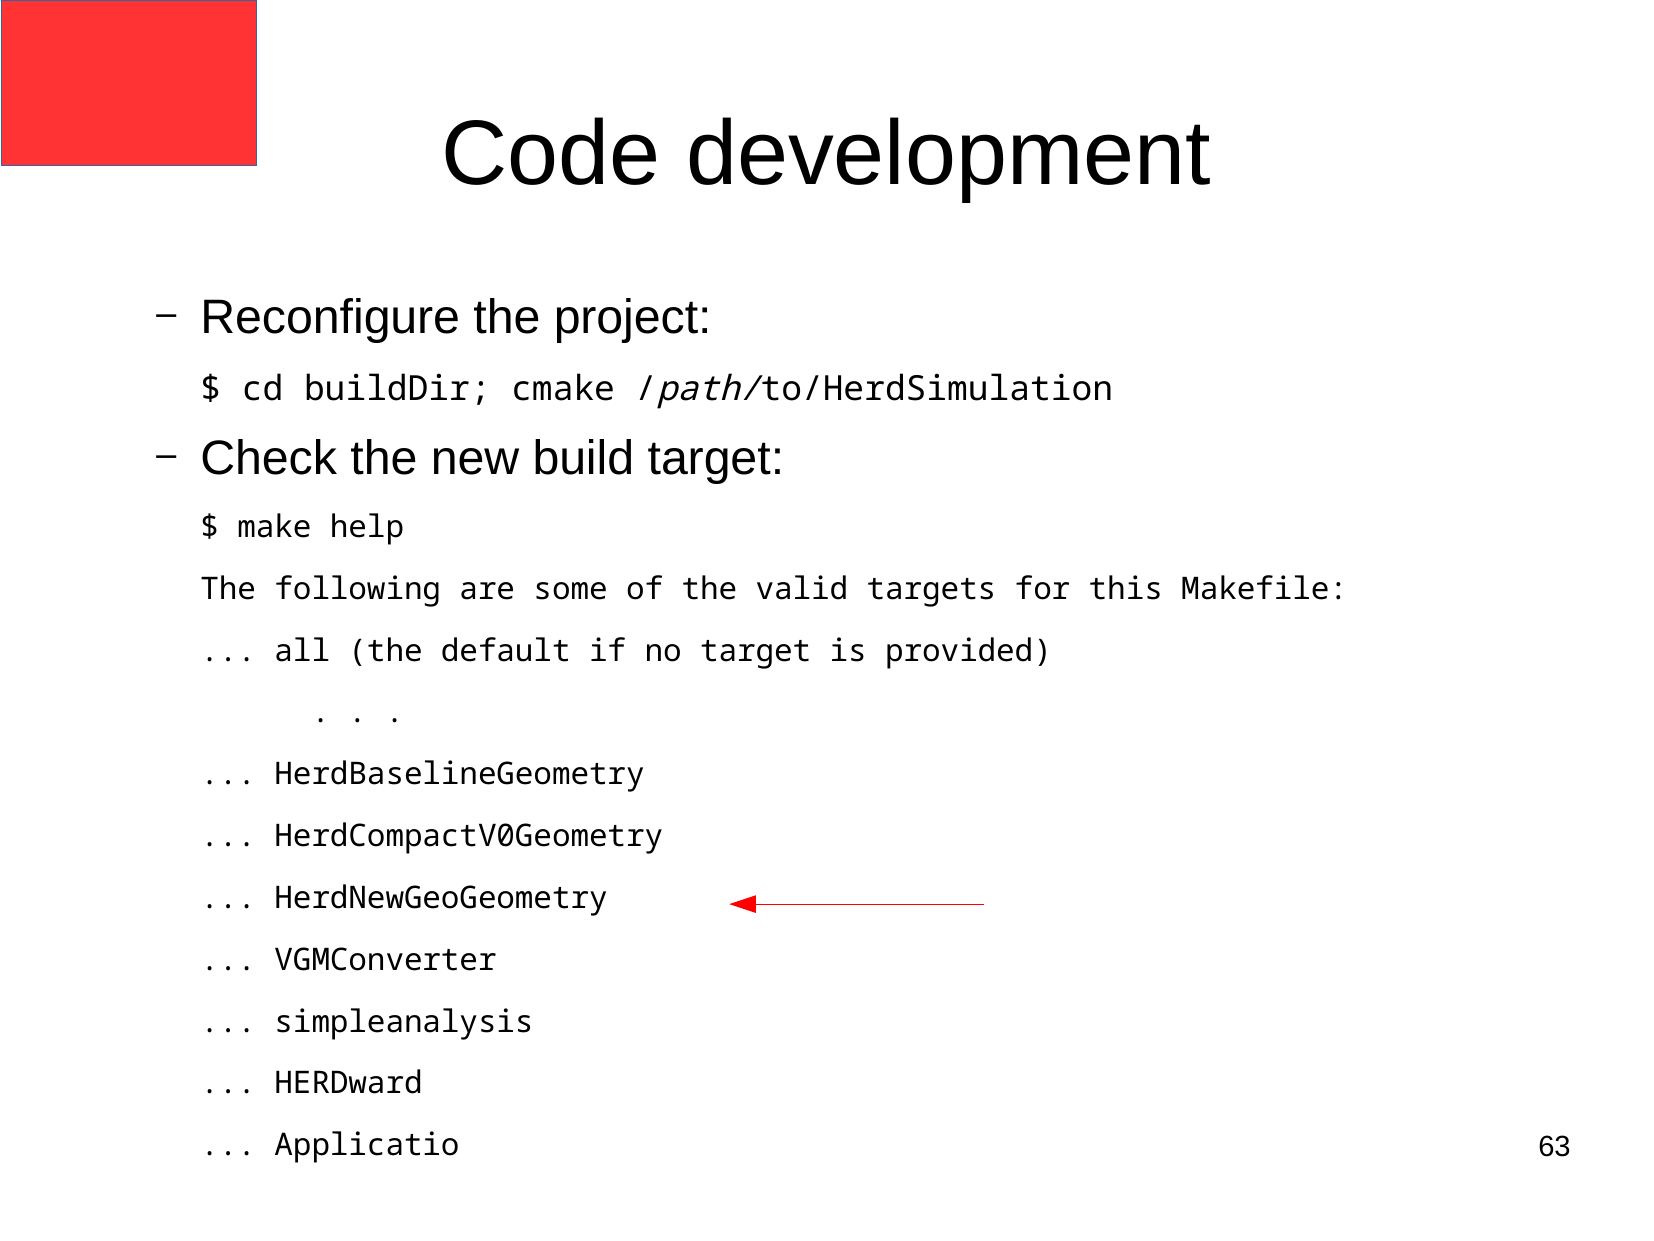

# Code development
Reconfigure the project:
$ cd buildDir; cmake /path/to/HerdSimulation
Check the new build target:
$ make help
The following are some of the valid targets for this Makefile:
... all (the default if no target is provided)
 . . .
... HerdBaselineGeometry
... HerdCompactV0Geometry
... HerdNewGeoGeometry
... VGMConverter
... simpleanalysis
... HERDward
... Applicatio
63